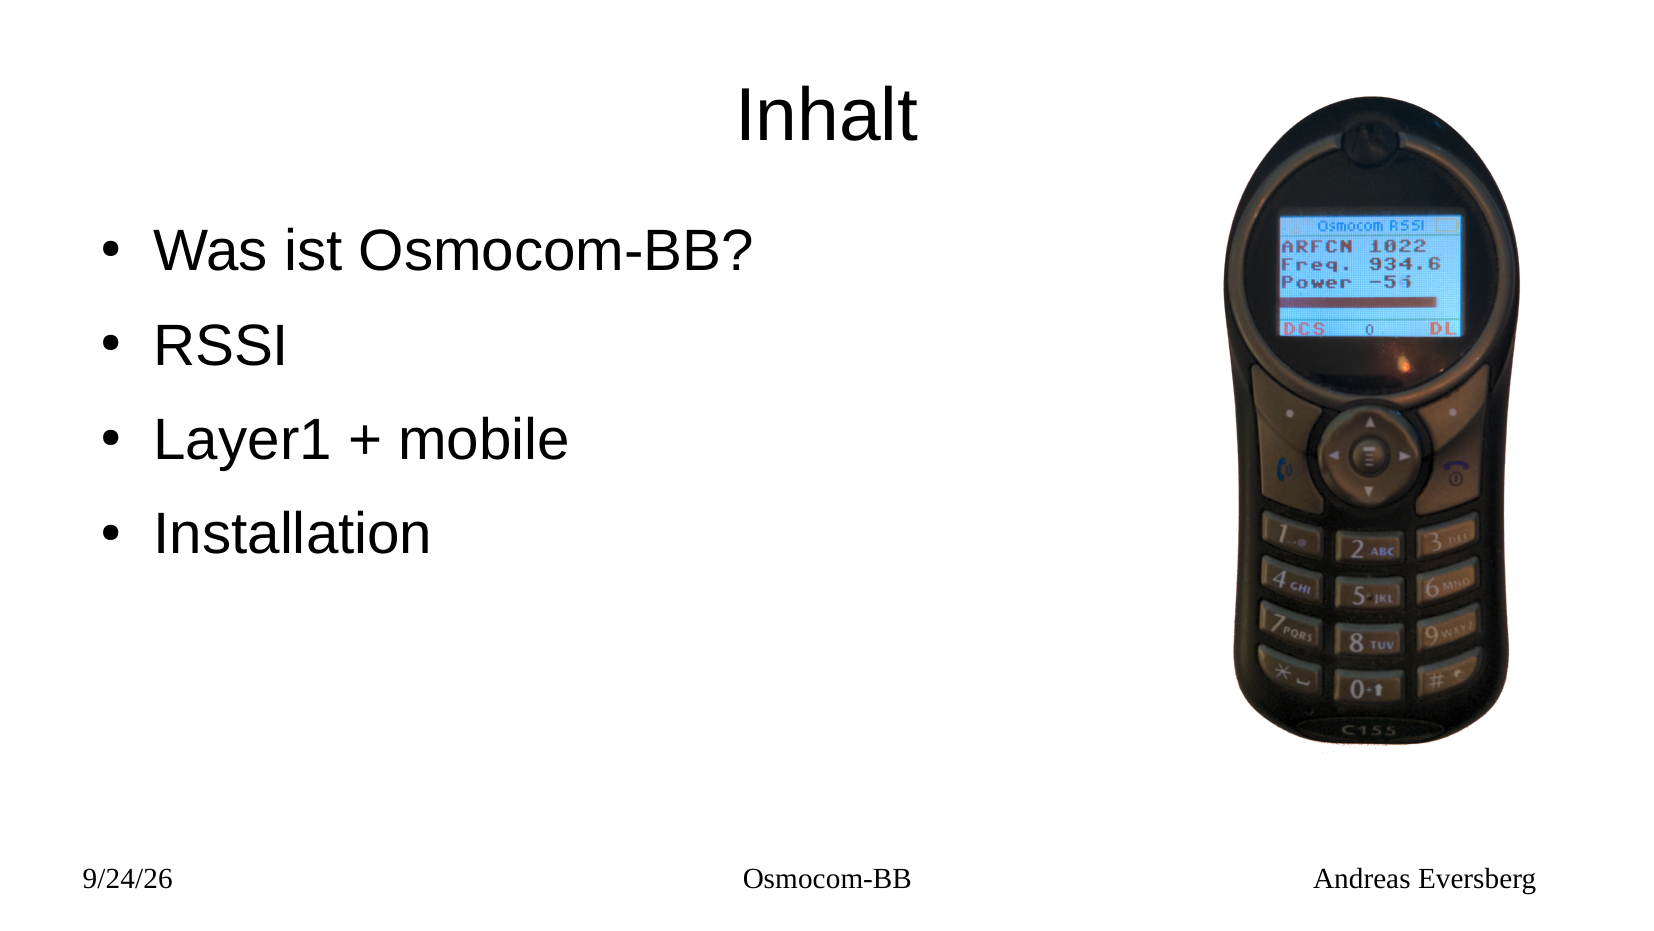

# Inhalt
Was ist Osmocom-BB?
RSSI
Layer1 + mobile
Installation